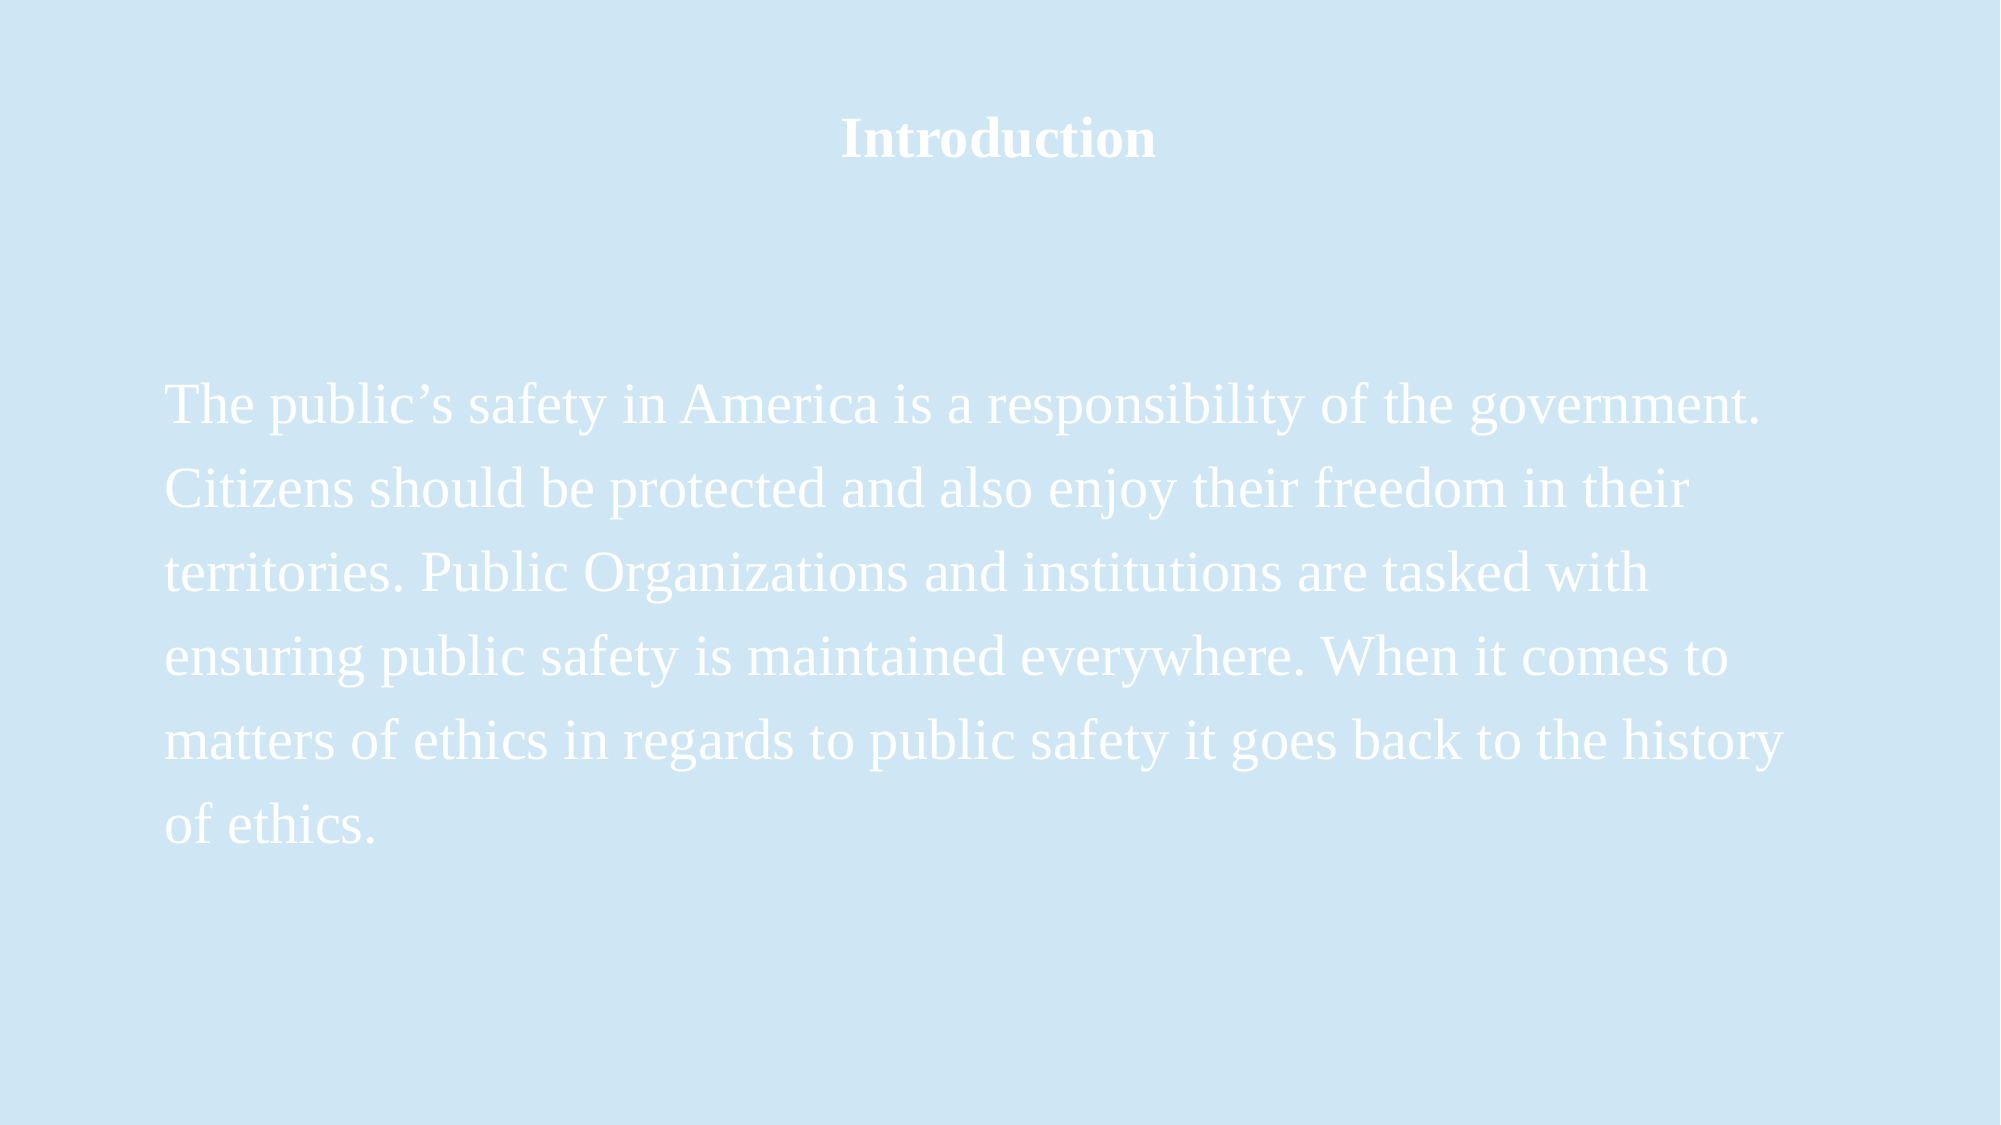

# Introduction
The public’s safety in America is a responsibility of the government. Citizens should be protected and also enjoy their freedom in their territories. Public Organizations and institutions are tasked with ensuring public safety is maintained everywhere. When it comes to matters of ethics in regards to public safety it goes back to the history of ethics.